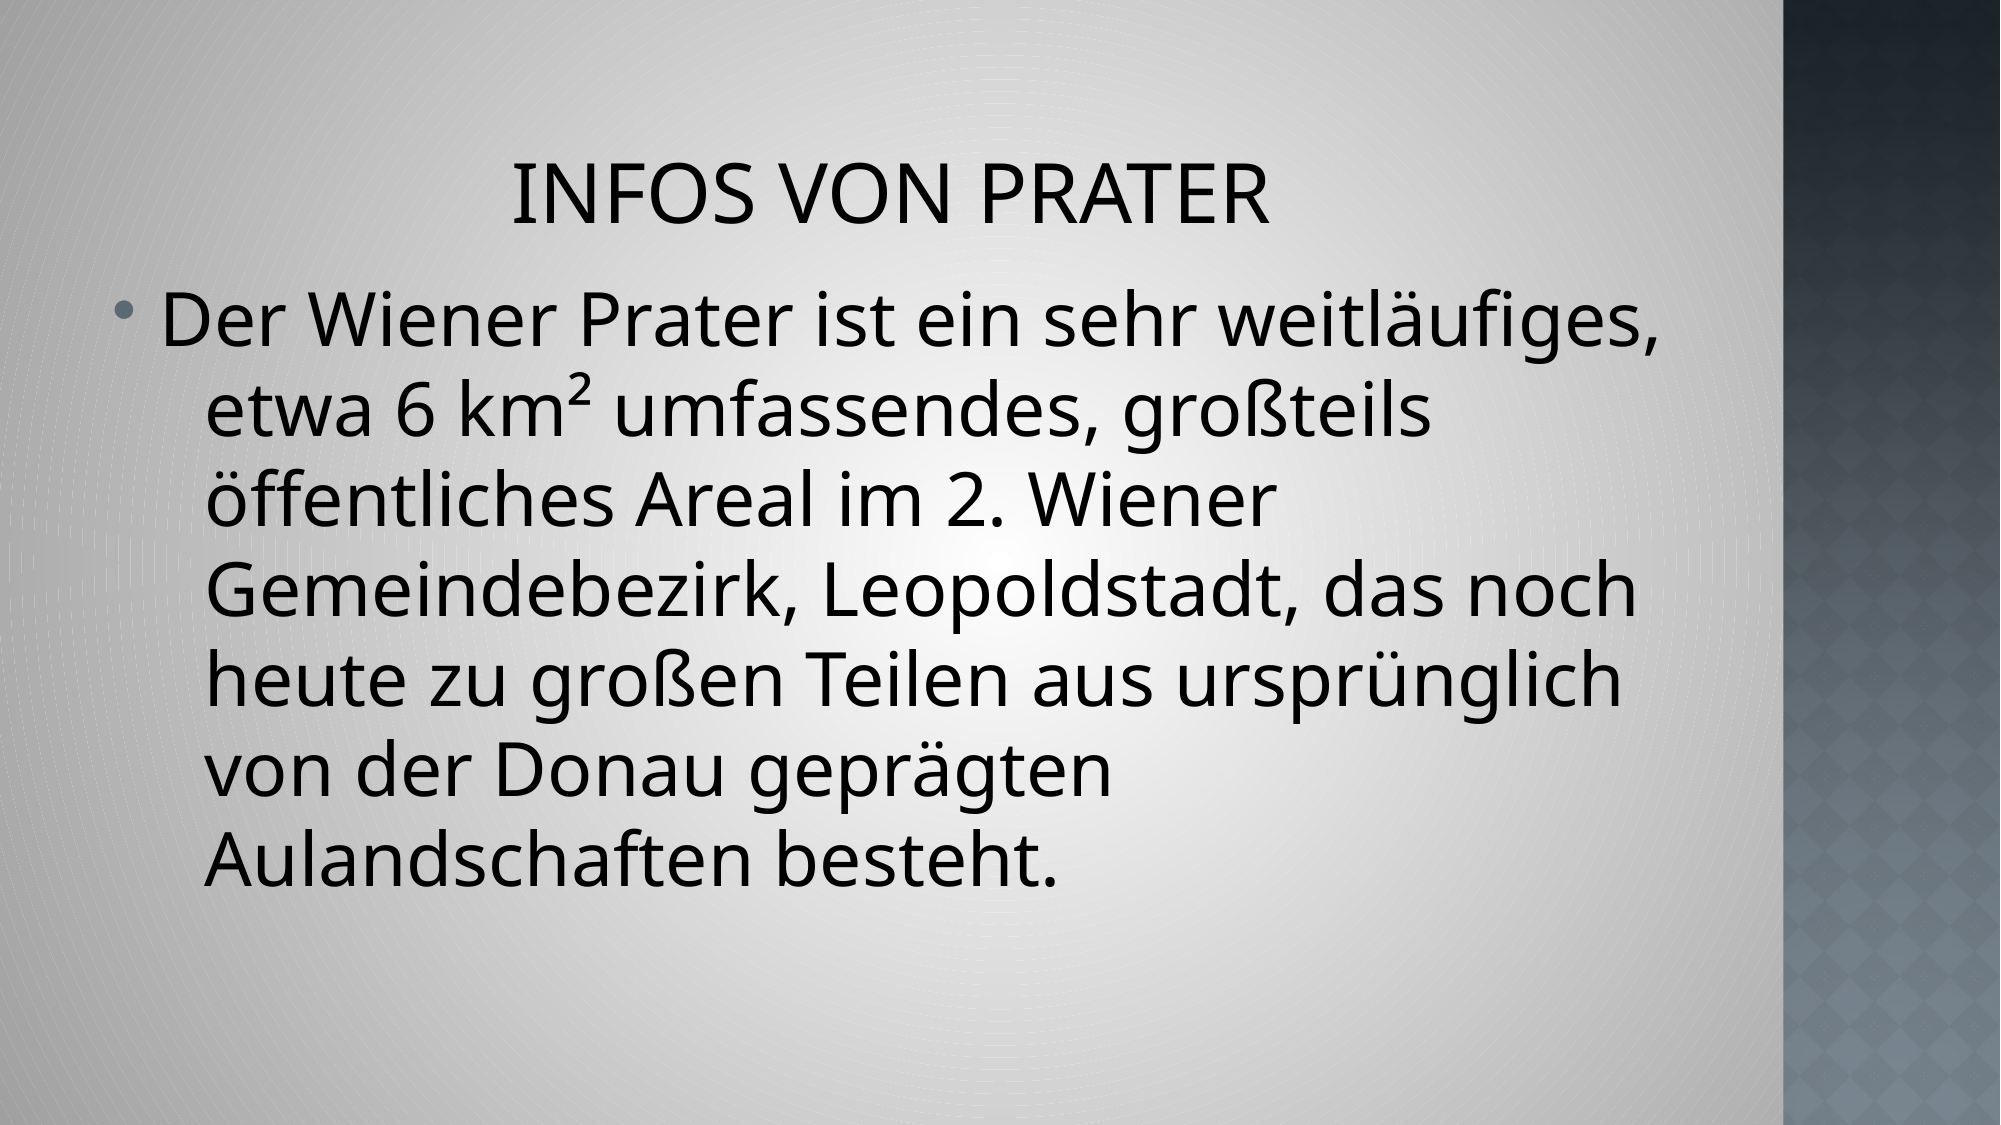

# Infos von Prater
Der Wiener Prater ist ein sehr weitläufiges, etwa 6 km² umfassendes, großteils öffentliches Areal im 2. Wiener Gemeindebezirk, Leopoldstadt, das noch heute zu großen Teilen aus ursprünglich von der Donau geprägten Aulandschaften besteht.